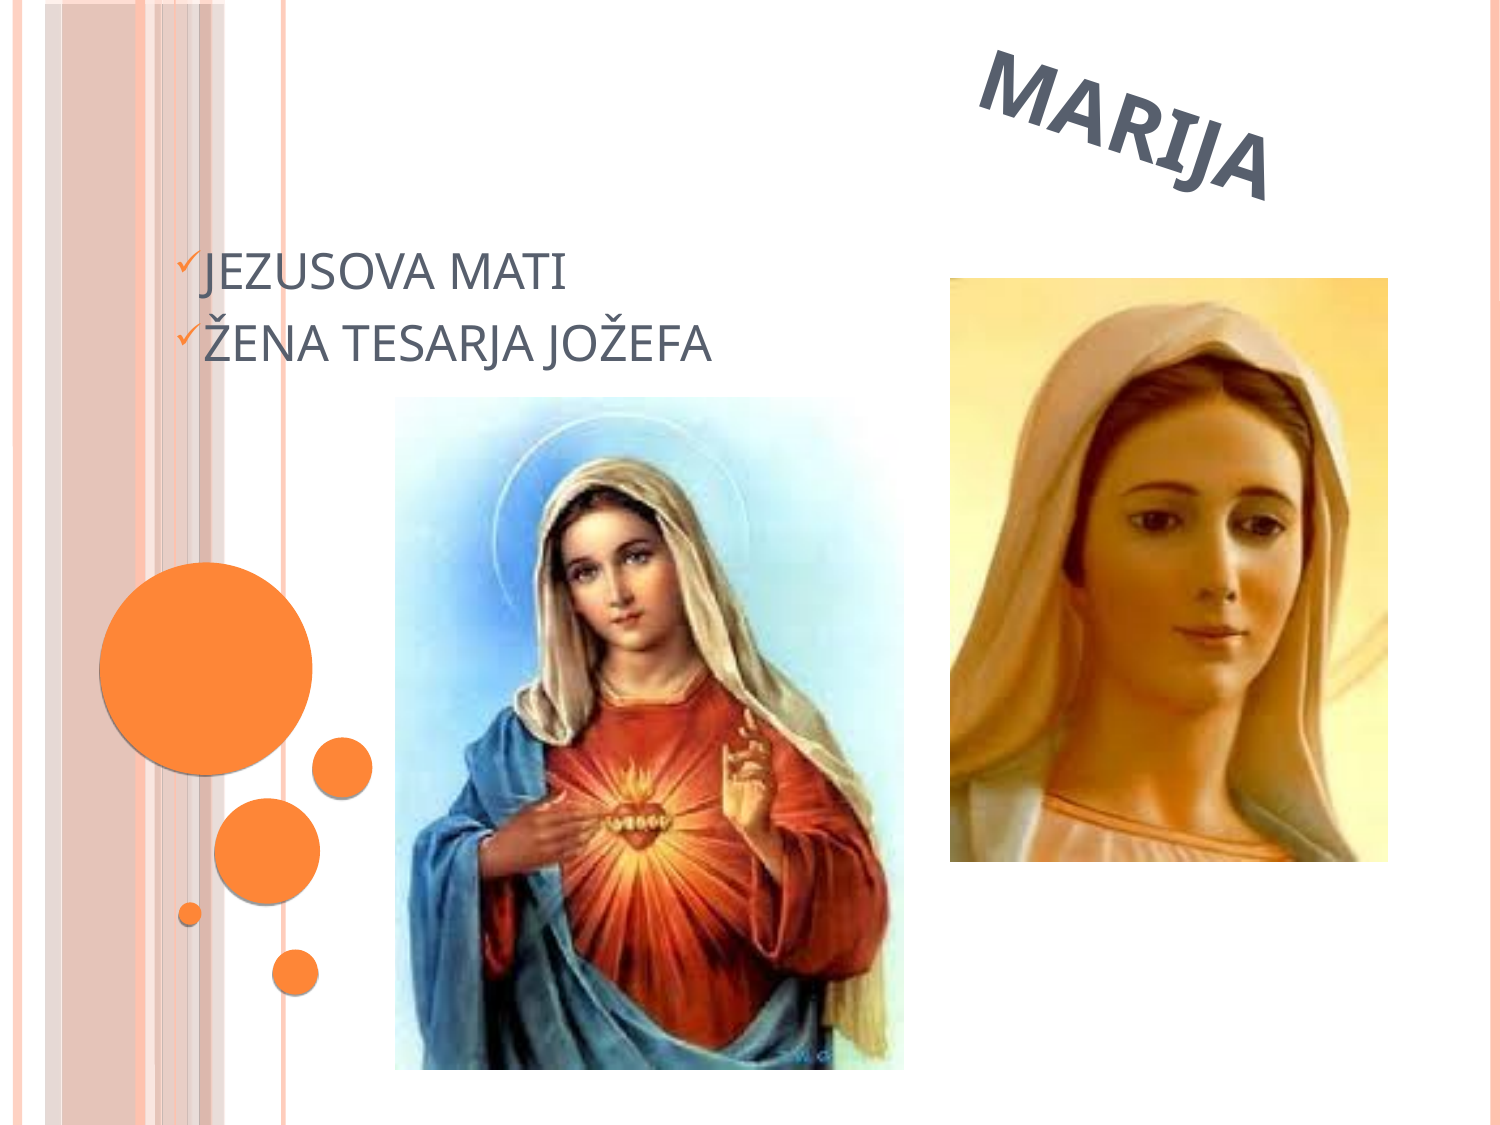

# MARIJA
JEZUSOVA MATI
ŽENA TESARJA JOŽEFA